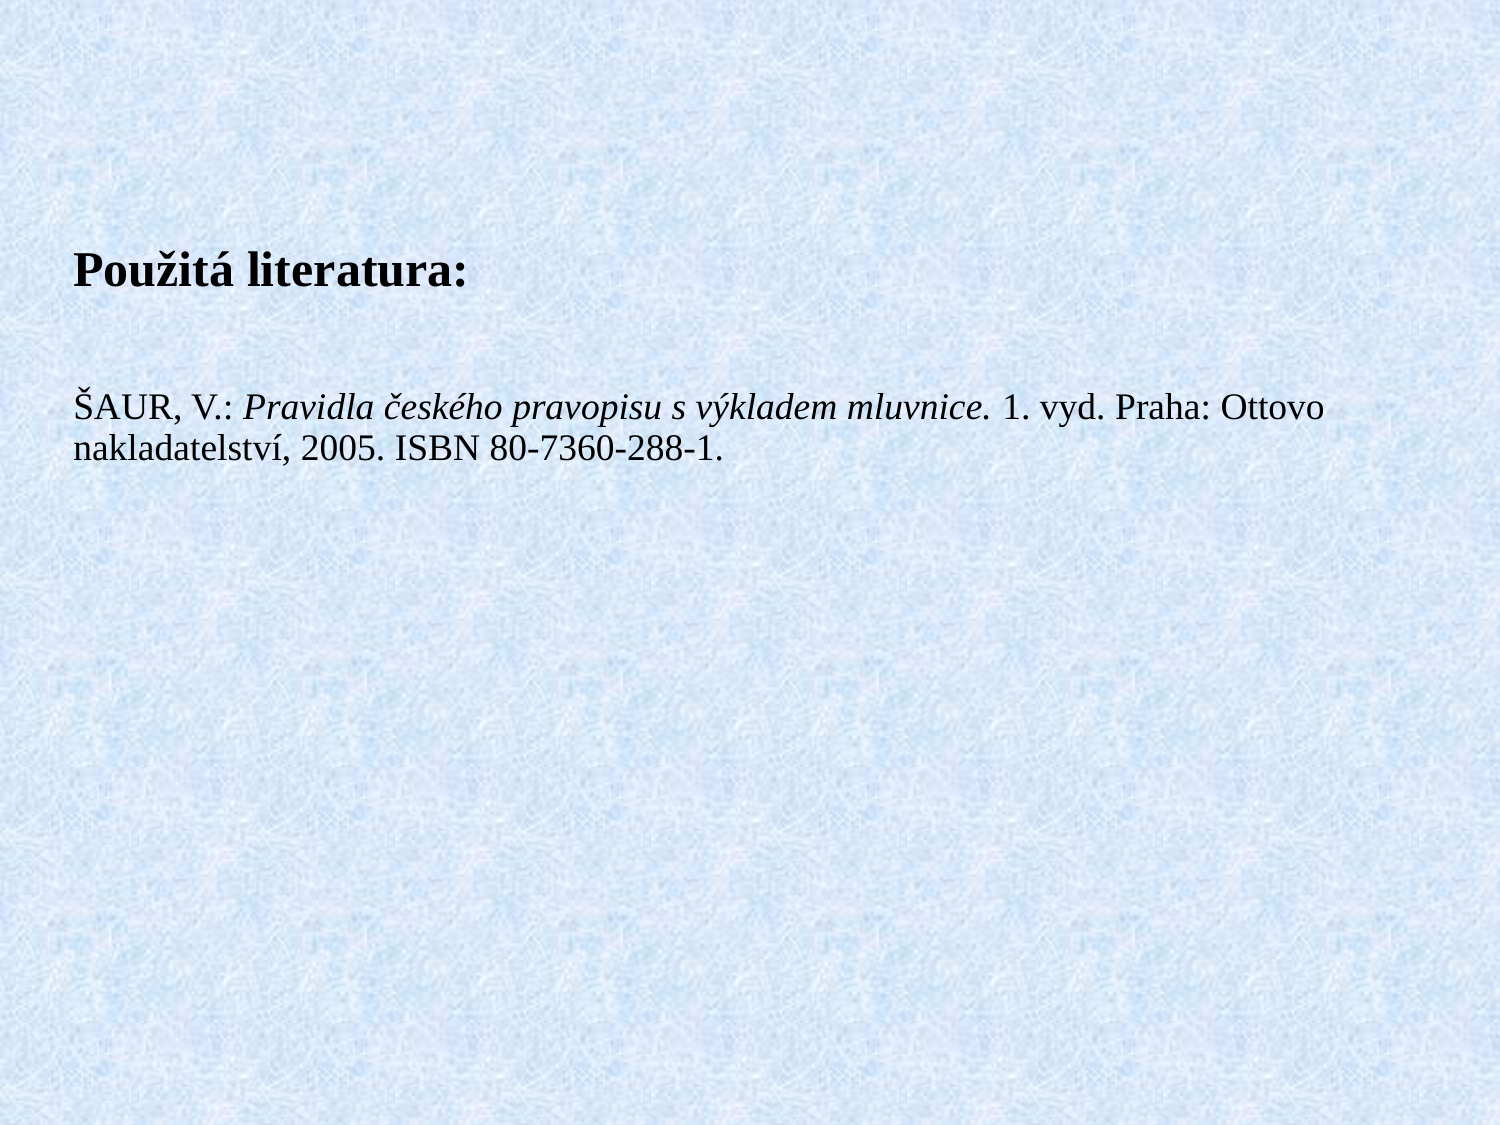

Použitá literatura:
ŠAUR, V.: Pravidla českého pravopisu s výkladem mluvnice. 1. vyd. Praha: Ottovo nakladatelství, 2005. ISBN 80-7360-288-1.